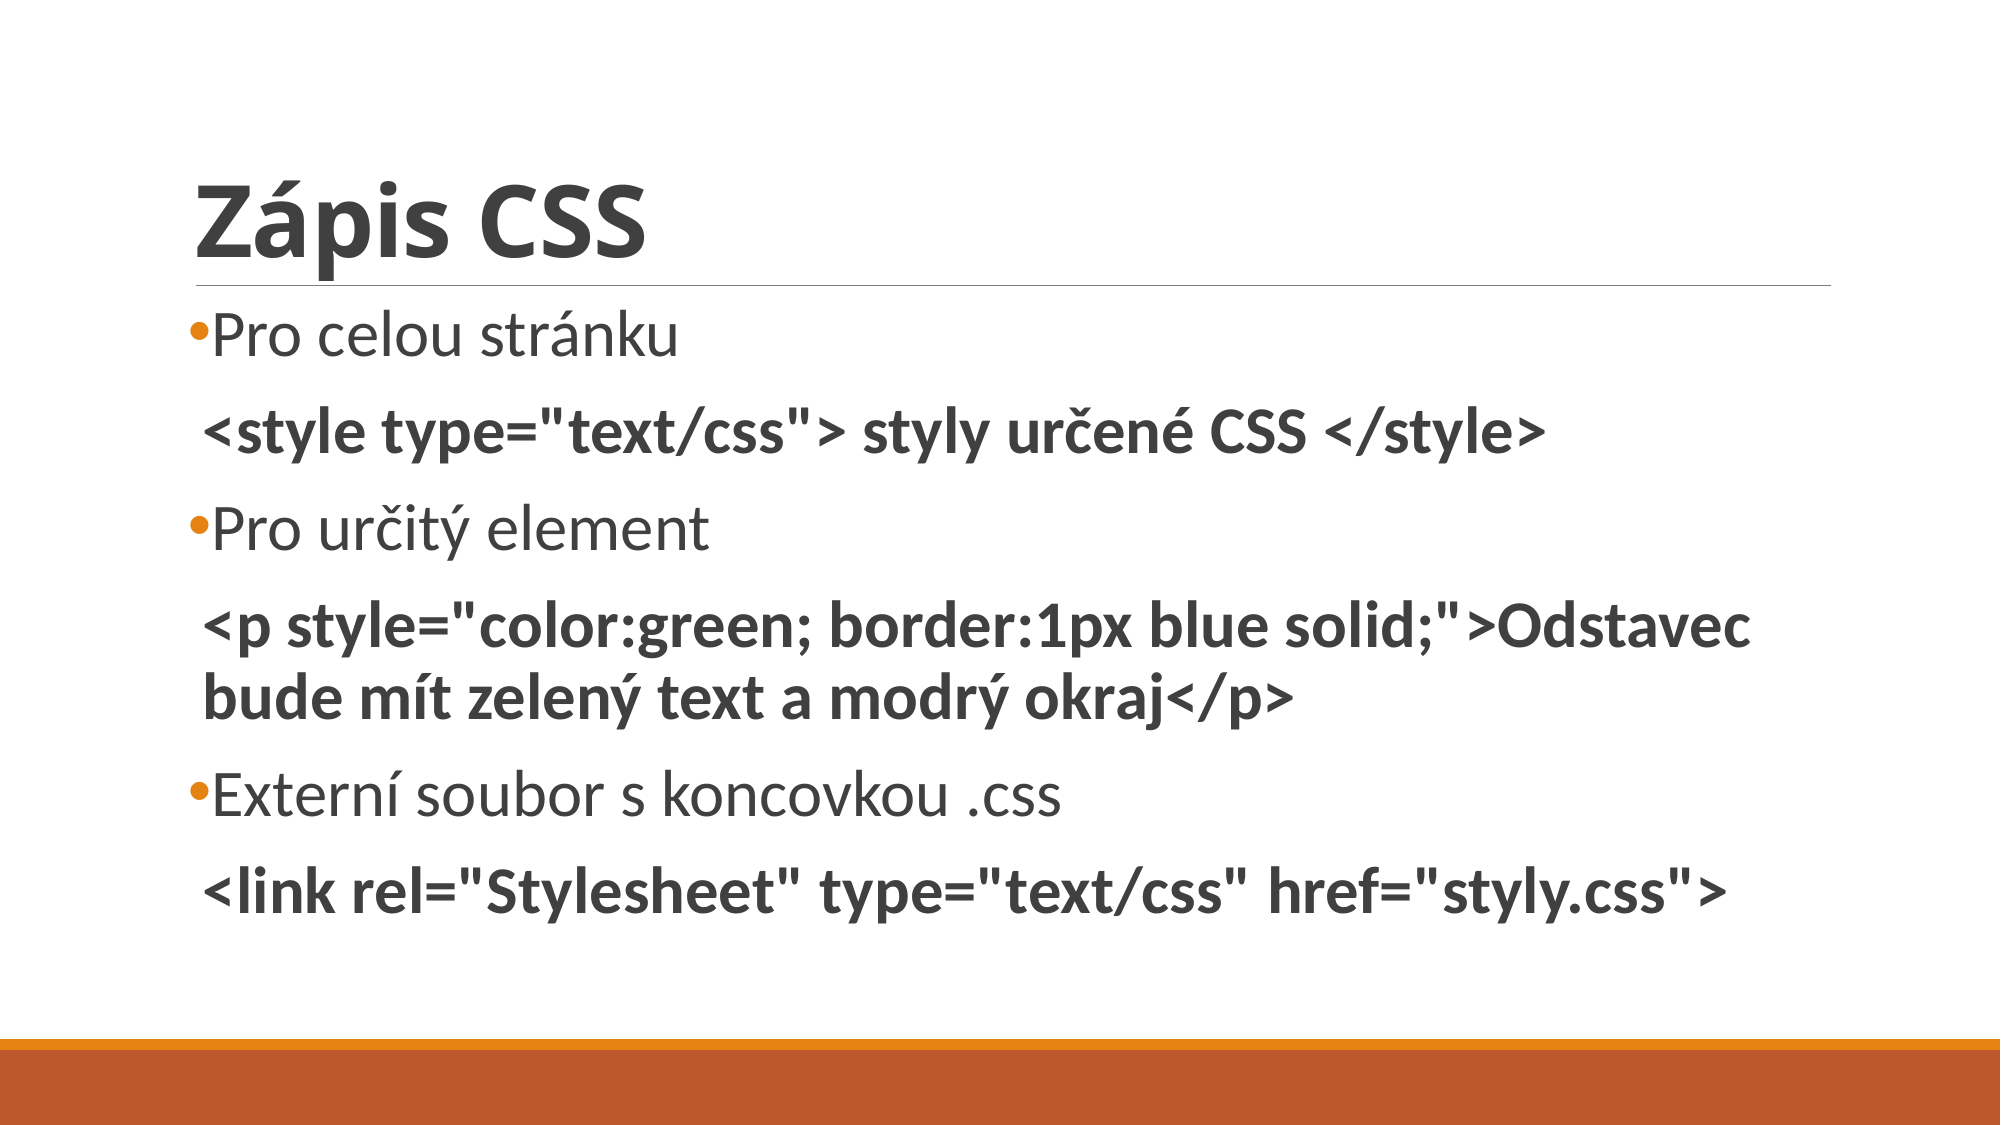

# Zápis CSS
Pro celou stránku
<style type="text/css"> styly určené CSS </style>
Pro určitý element
<p style="color:green; border:1px blue solid;">Odstavec bude mít zelený text a modrý okraj</p>
Externí soubor s koncovkou .css
<link rel="Stylesheet" type="text/css" href="styly.css">